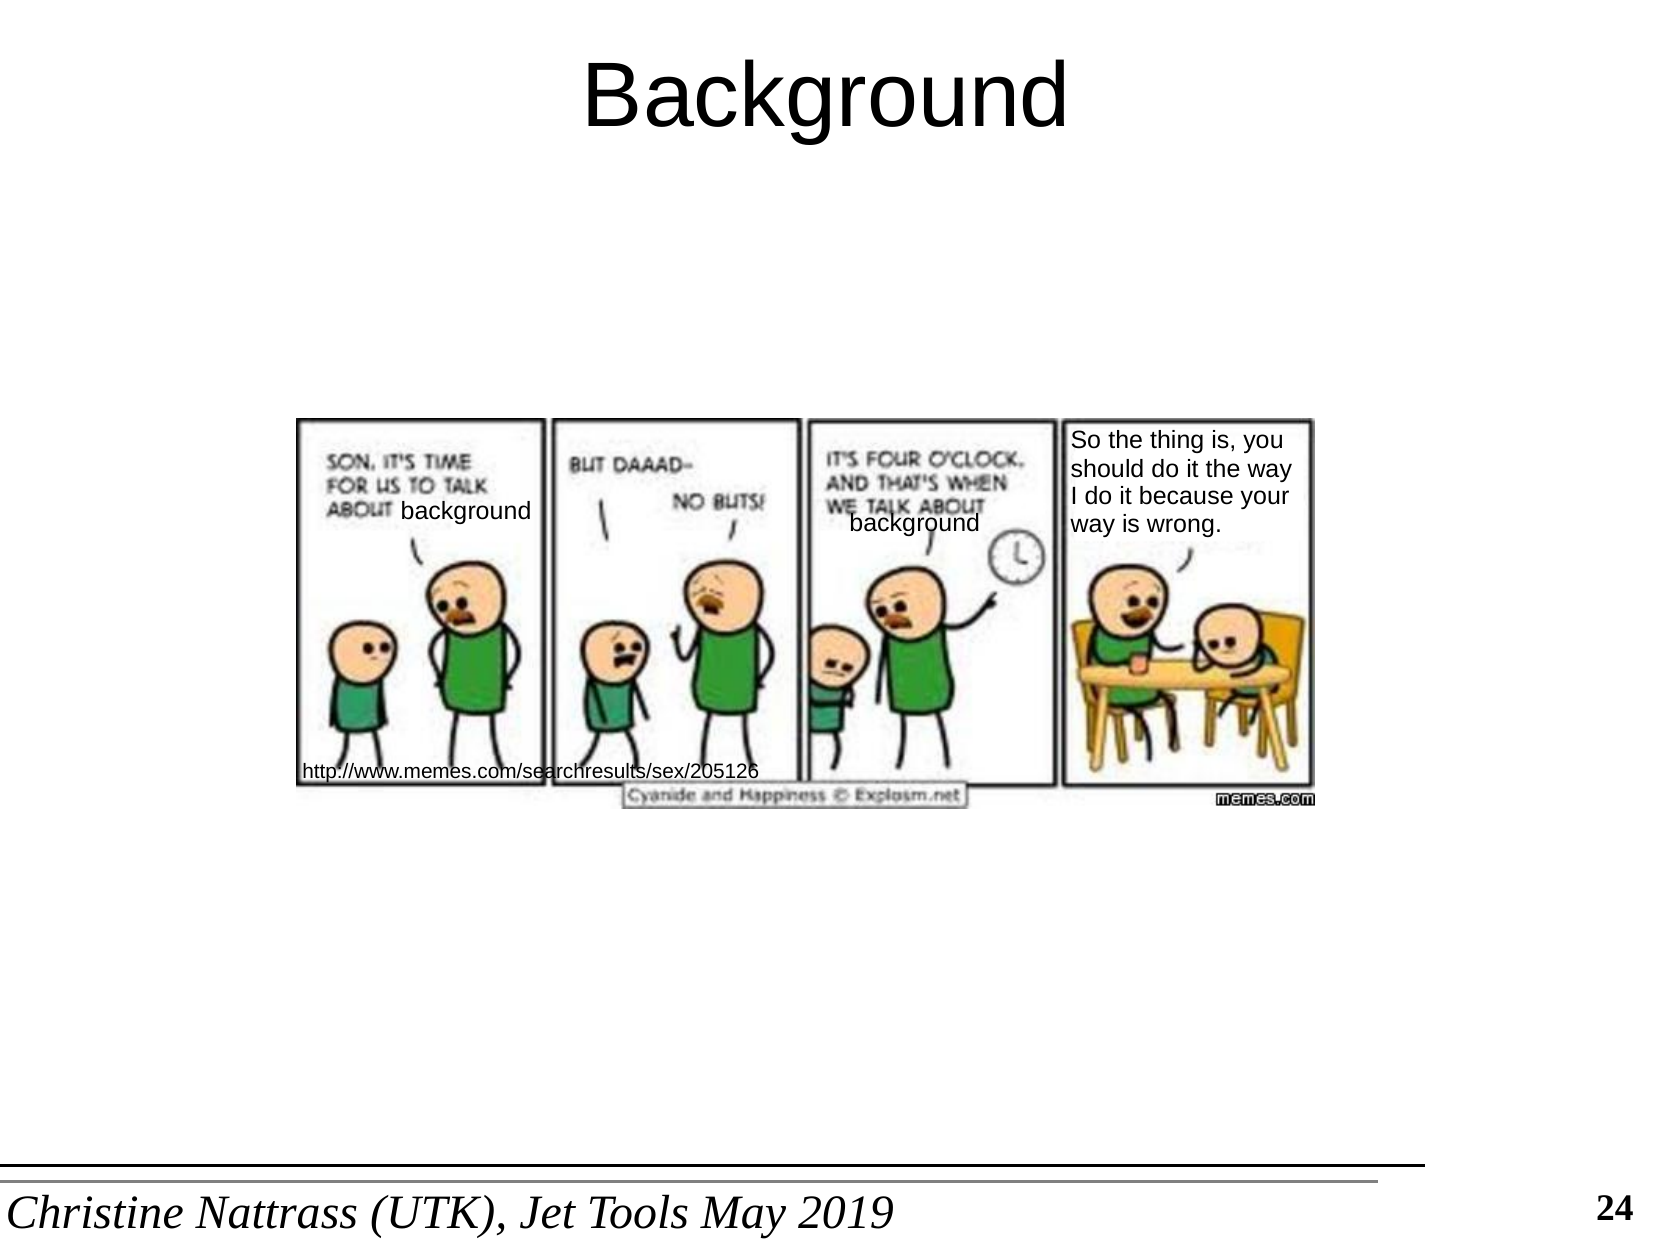

# Background
So the thing is, you should do it the way I do it because your way is wrong.
background
background
http://www.memes.com/searchresults/sex/205126